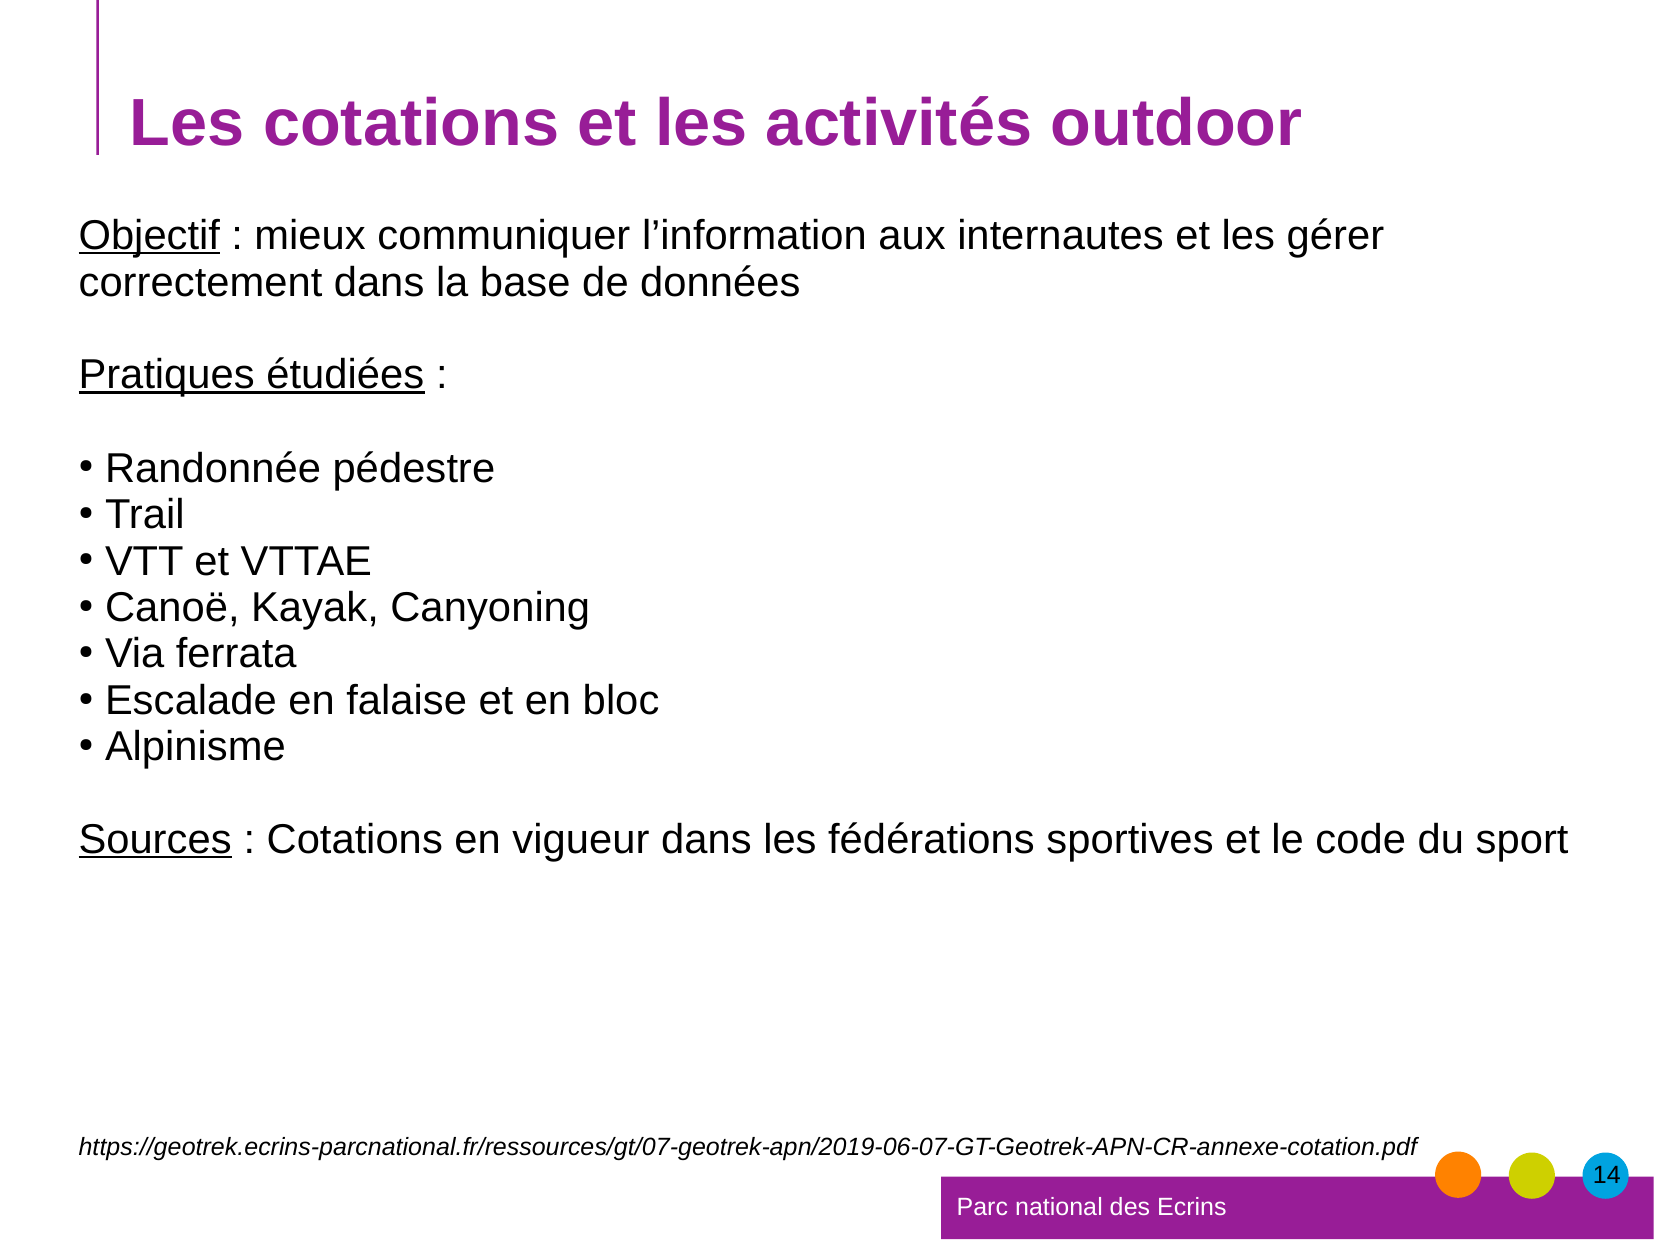

# Les cotations et les activités outdoor
Objectif : mieux communiquer l’information aux internautes et les gérer correctement dans la base de données
Pratiques étudiées :
 Randonnée pédestre
 Trail
 VTT et VTTAE
 Canoë, Kayak, Canyoning
 Via ferrata
 Escalade en falaise et en bloc
 Alpinisme
Sources : Cotations en vigueur dans les fédérations sportives et le code du sport
https://geotrek.ecrins-parcnational.fr/ressources/gt/07-geotrek-apn/2019-06-07-GT-Geotrek-APN-CR-annexe-cotation.pdf